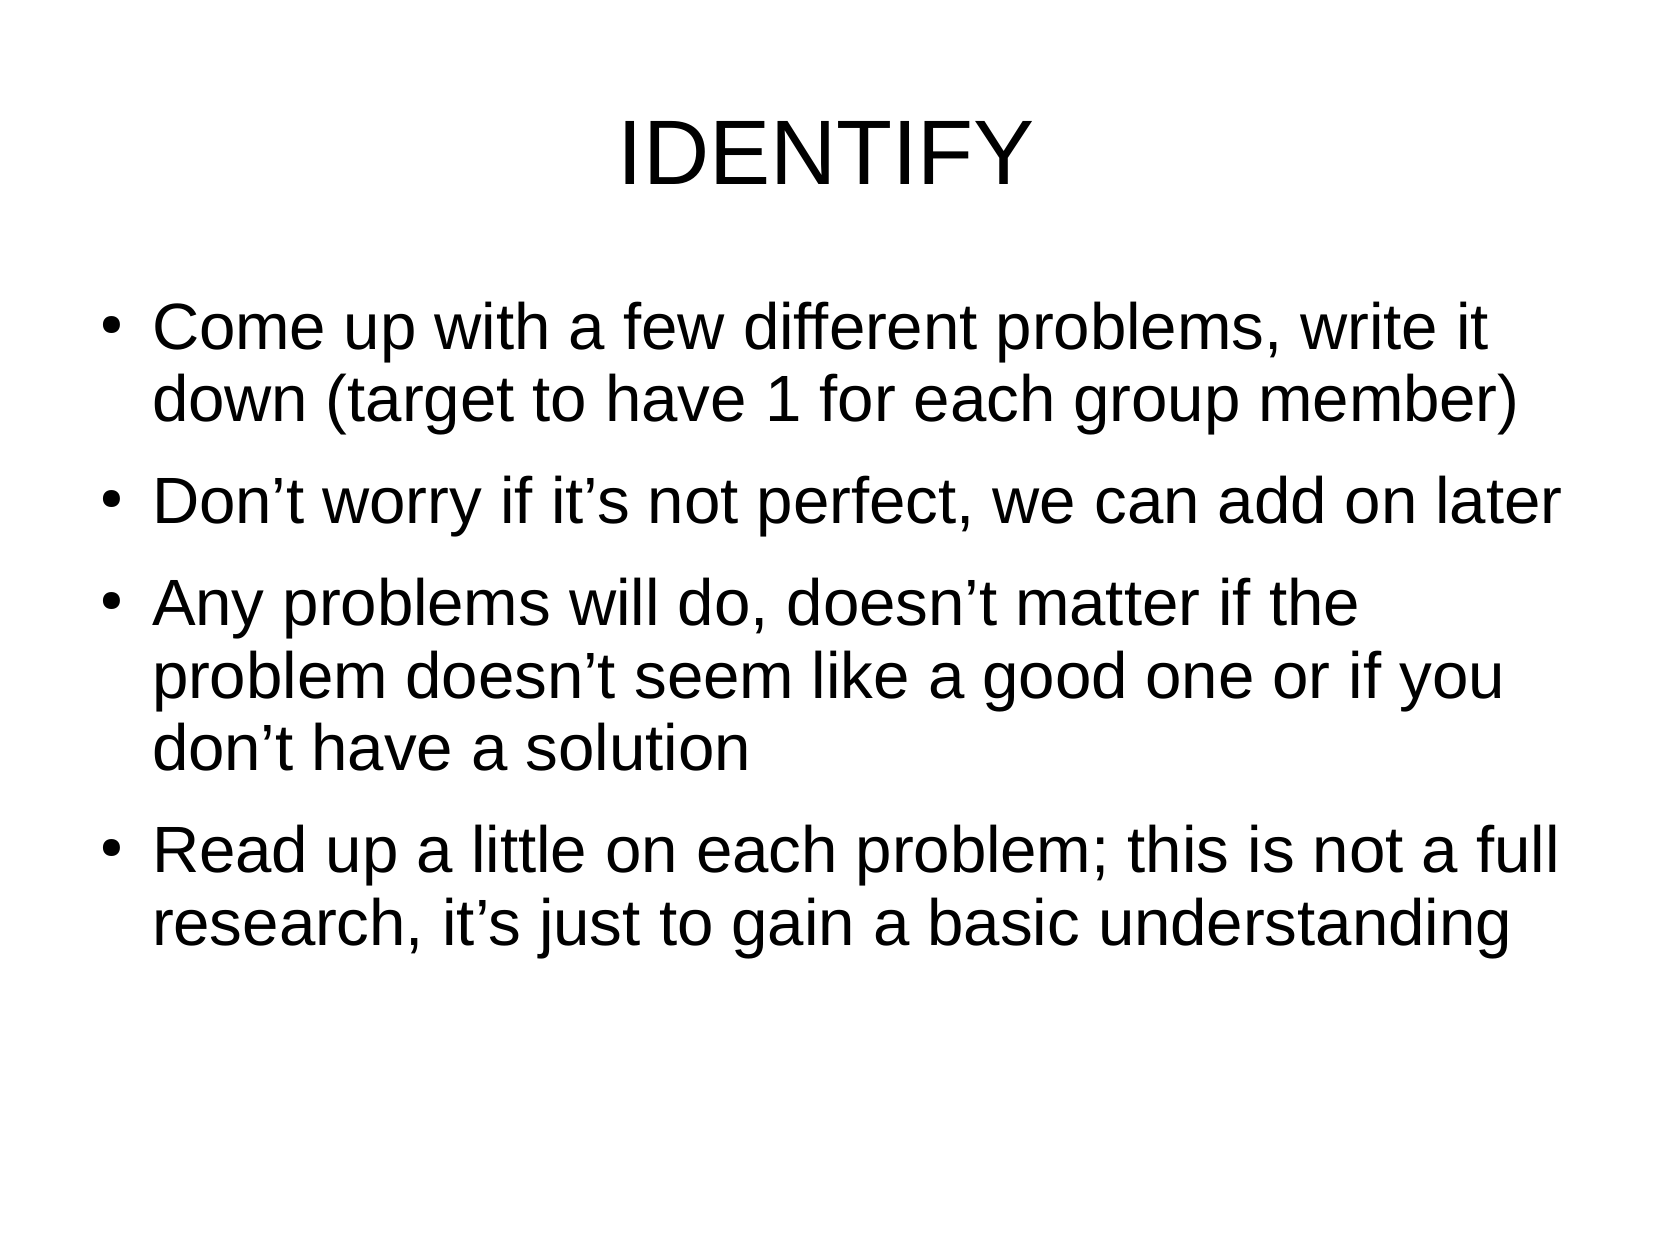

# IDENTIFY
Come up with a few different problems, write it down (target to have 1 for each group member)
Don’t worry if it’s not perfect, we can add on later
Any problems will do, doesn’t matter if the problem doesn’t seem like a good one or if you don’t have a solution
Read up a little on each problem; this is not a full research, it’s just to gain a basic understanding